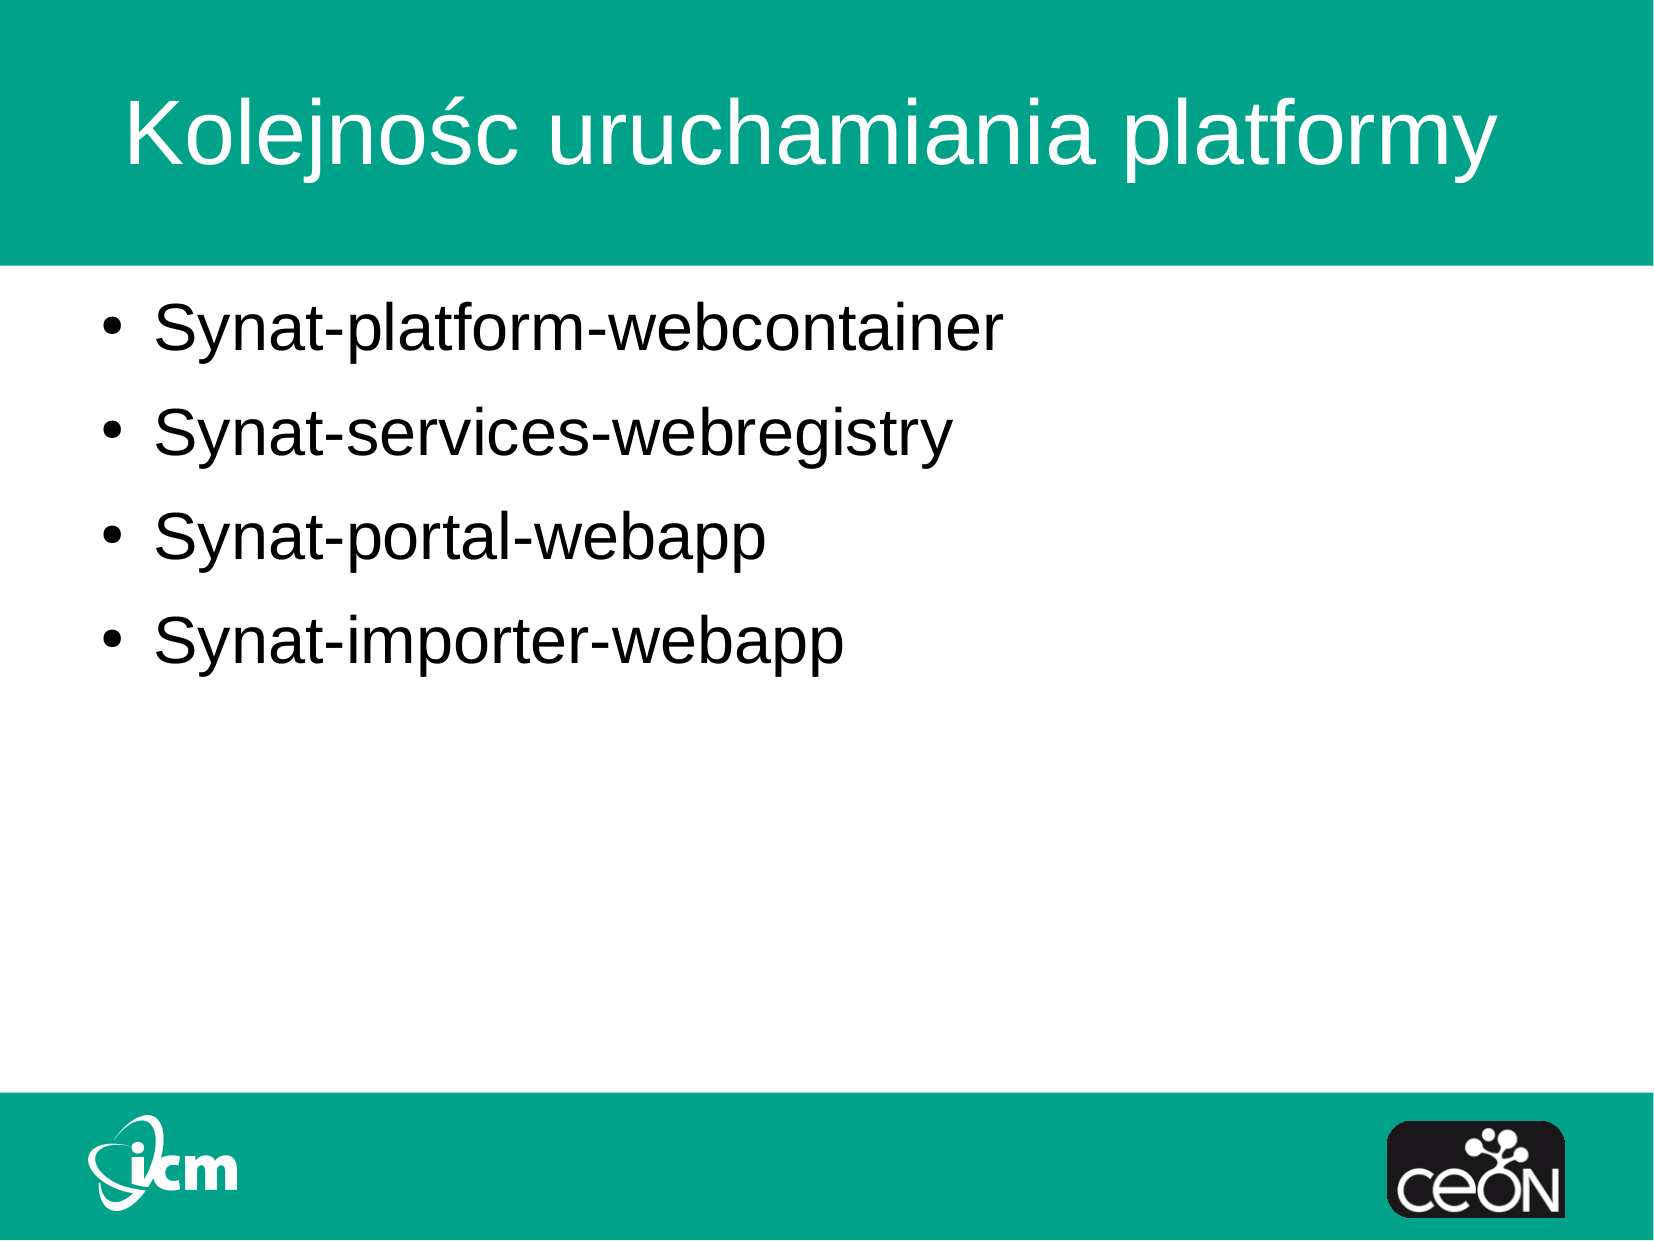

# Kolejnośc uruchamiania platformy
Synat-platform-webcontainer
Synat-services-webregistry
Synat-portal-webapp
Synat-importer-webapp